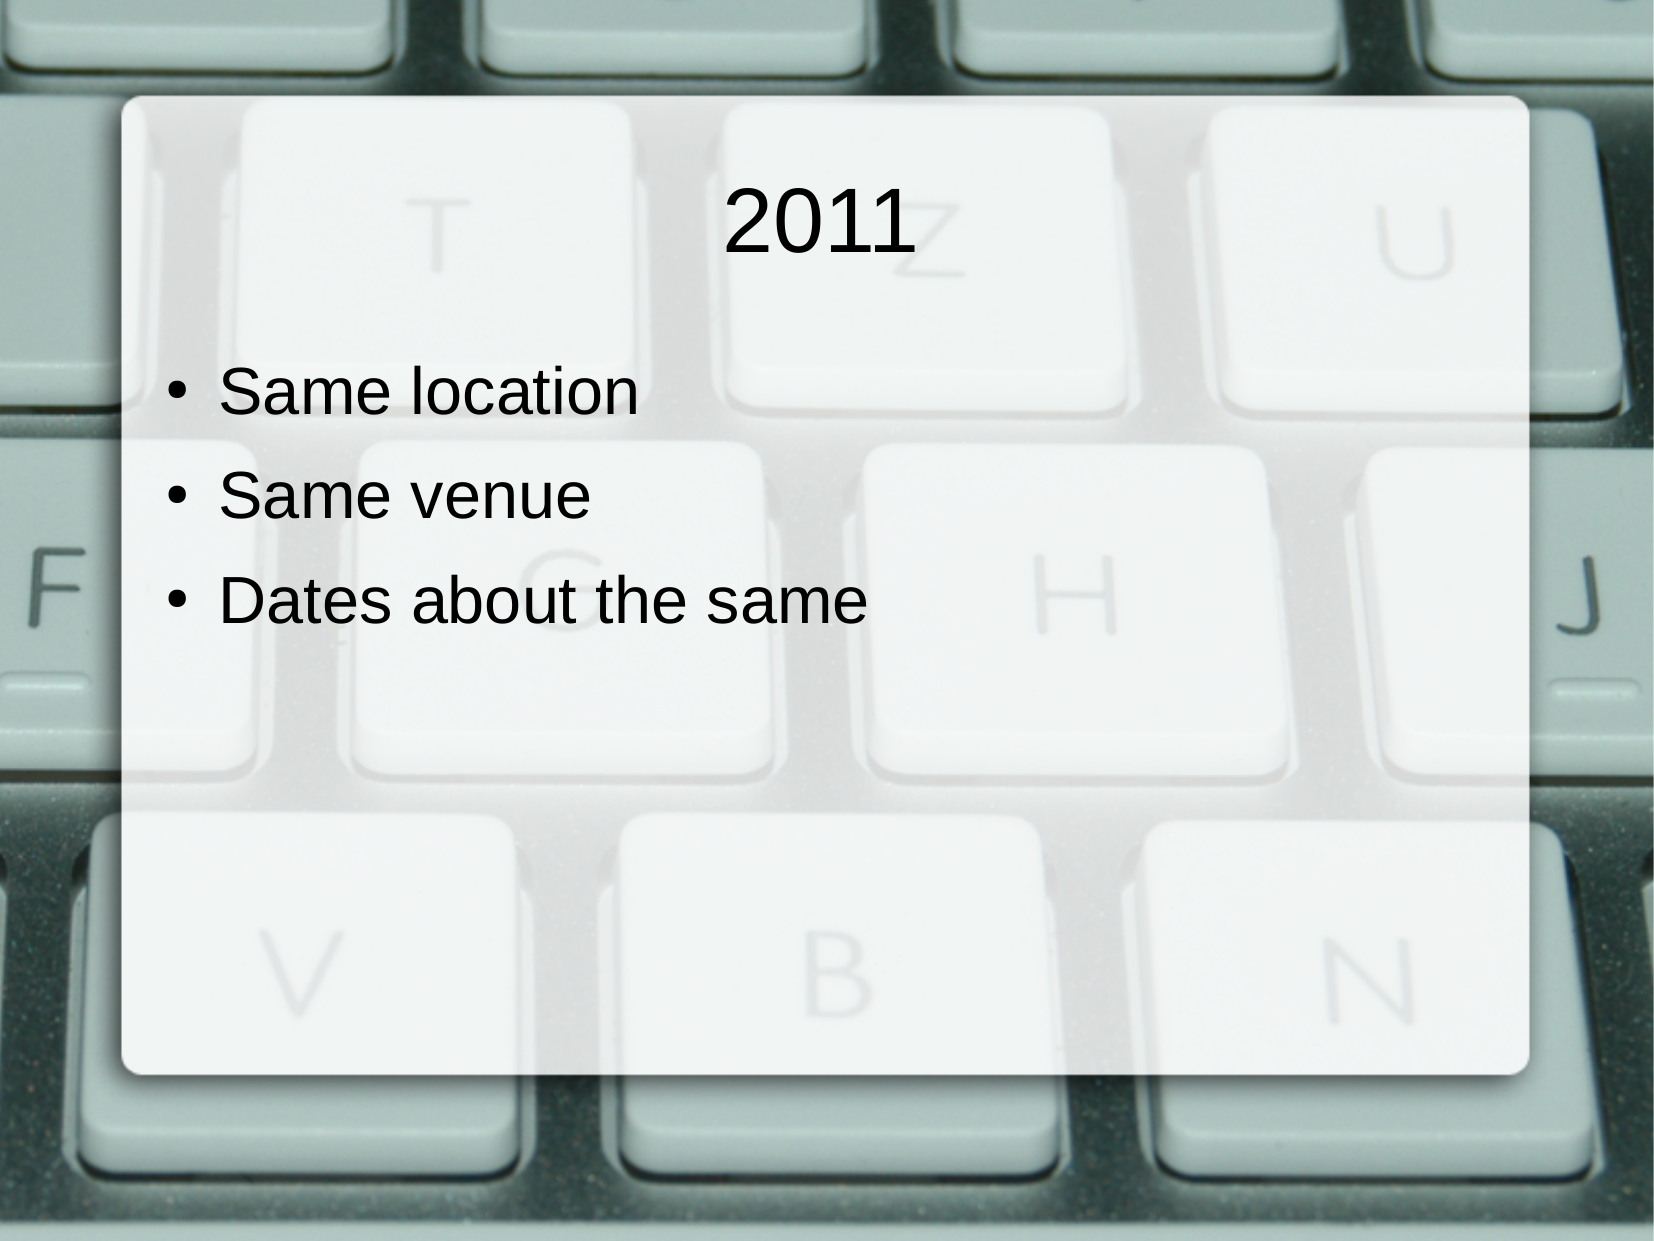

# 2011
Same location
Same venue
Dates about the same